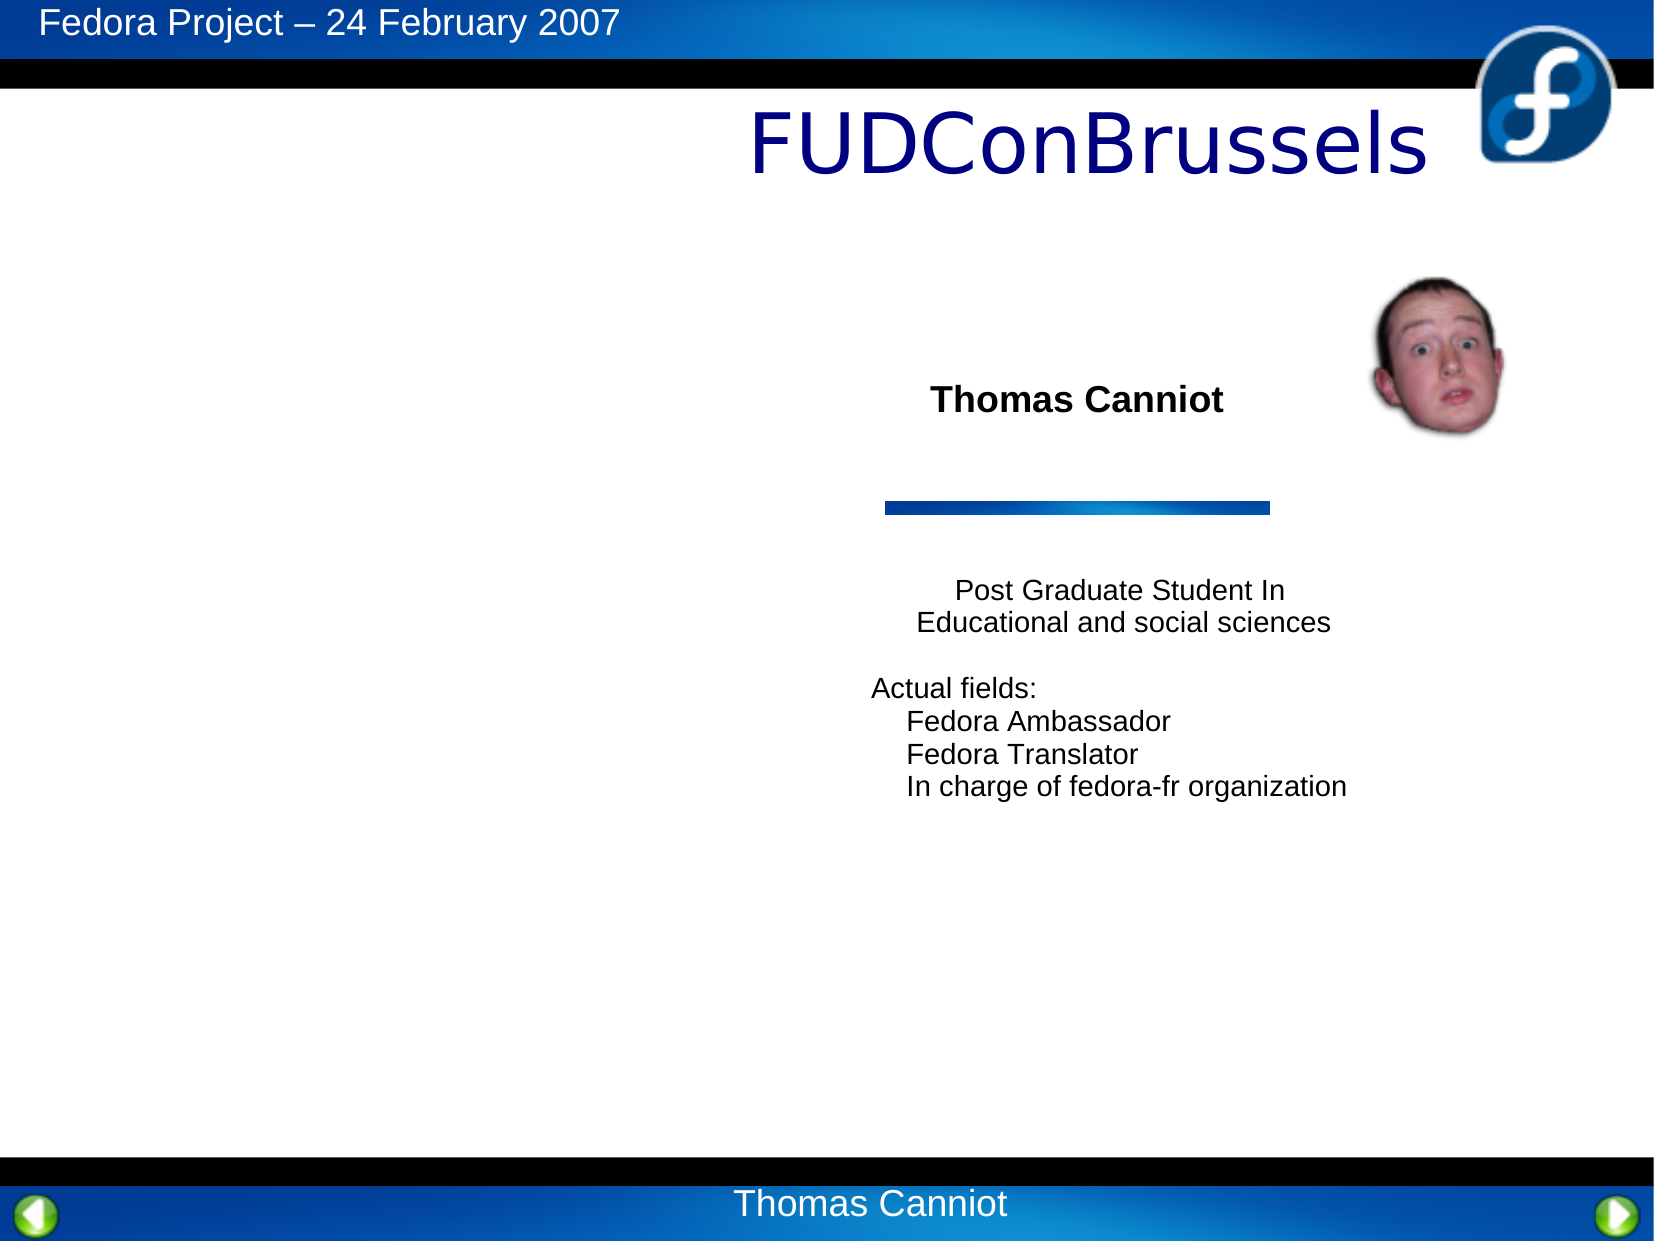

Thomas Canniot
Post Graduate Student In
Educational and social sciences
Actual fields:
Fedora Ambassador
Fedora Translator
In charge of fedora-fr organization